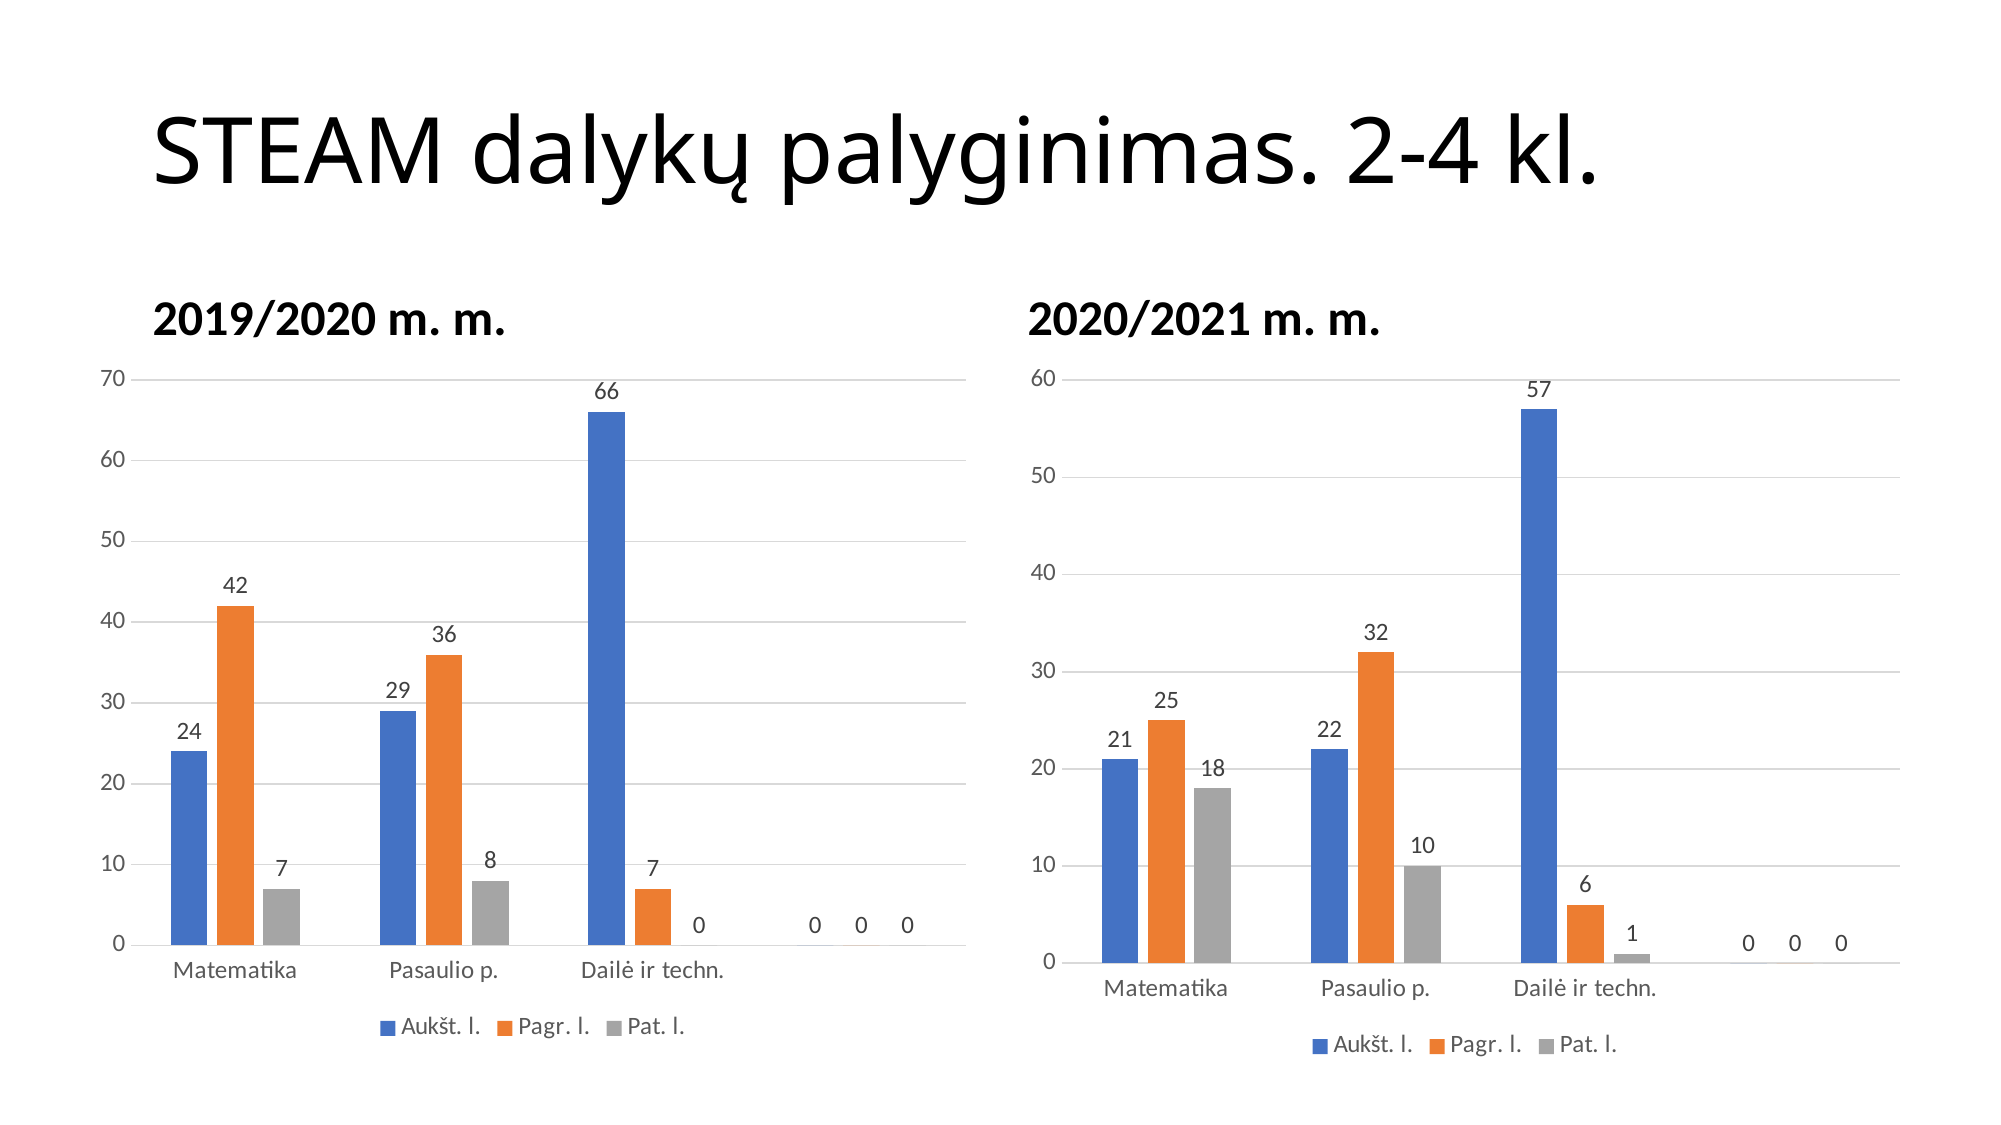

# STEAM dalykų palyginimas. 2-4 kl.
2019/2020 m. m.
2020/2021 m. m.
### Chart
| Category | Aukšt. l. | Pagr. l. | Pat. l. |
|---|---|---|---|
| Matematika | 24.0 | 42.0 | 7.0 |
| Pasaulio p. | 29.0 | 36.0 | 8.0 |
| Dailė ir techn. | 66.0 | 7.0 | 0.0 |
| None | 0.0 | 0.0 | 0.0 |
### Chart
| Category | Aukšt. l. | Pagr. l. | Pat. l. |
|---|---|---|---|
| Matematika | 21.0 | 25.0 | 18.0 |
| Pasaulio p. | 22.0 | 32.0 | 10.0 |
| Dailė ir techn. | 57.0 | 6.0 | 1.0 |
| None | 0.0 | 0.0 | 0.0 |